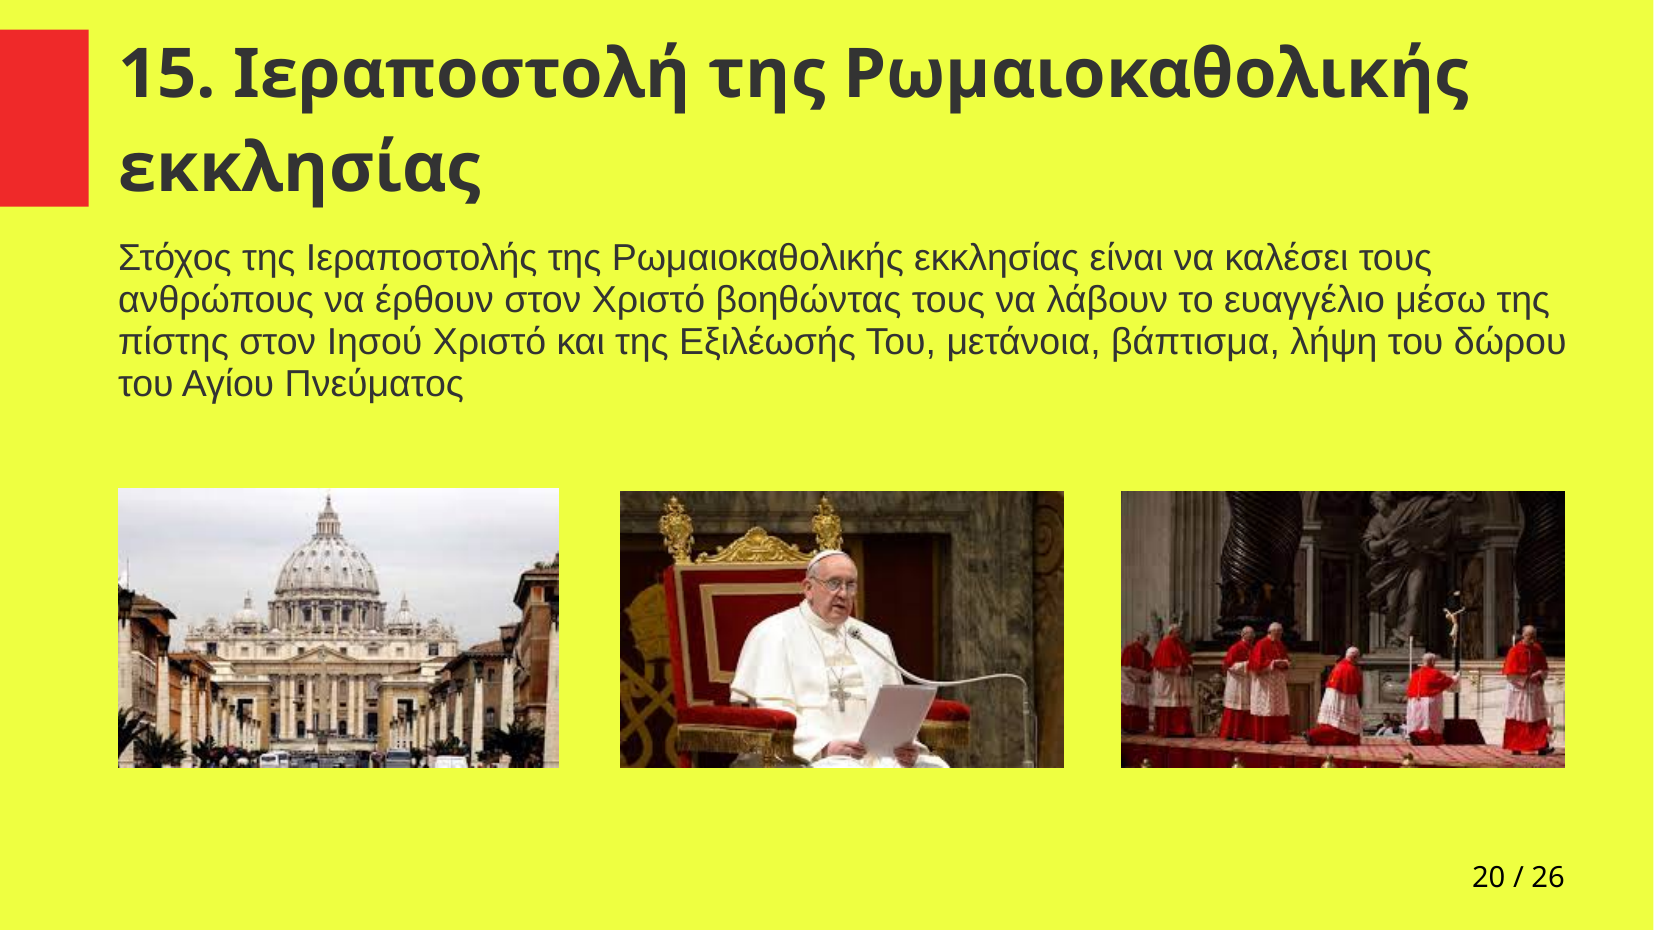

# 15. Ιεραποστολή της Ρωμαιοκαθολικής εκκλησίας
Στόχος της Ιεραποστολής της Ρωμαιοκαθολικής εκκλησίας είναι να καλέσει τους ανθρώπους να έρθουν στον Χριστό βοηθώντας τους να λάβουν το ευαγγέλιο μέσω της πίστης στον Ιησού Χριστό και της Εξιλέωσής Του, μετάνοια, βάπτισμα, λήψη του δώρου του Αγίου Πνεύματος
20